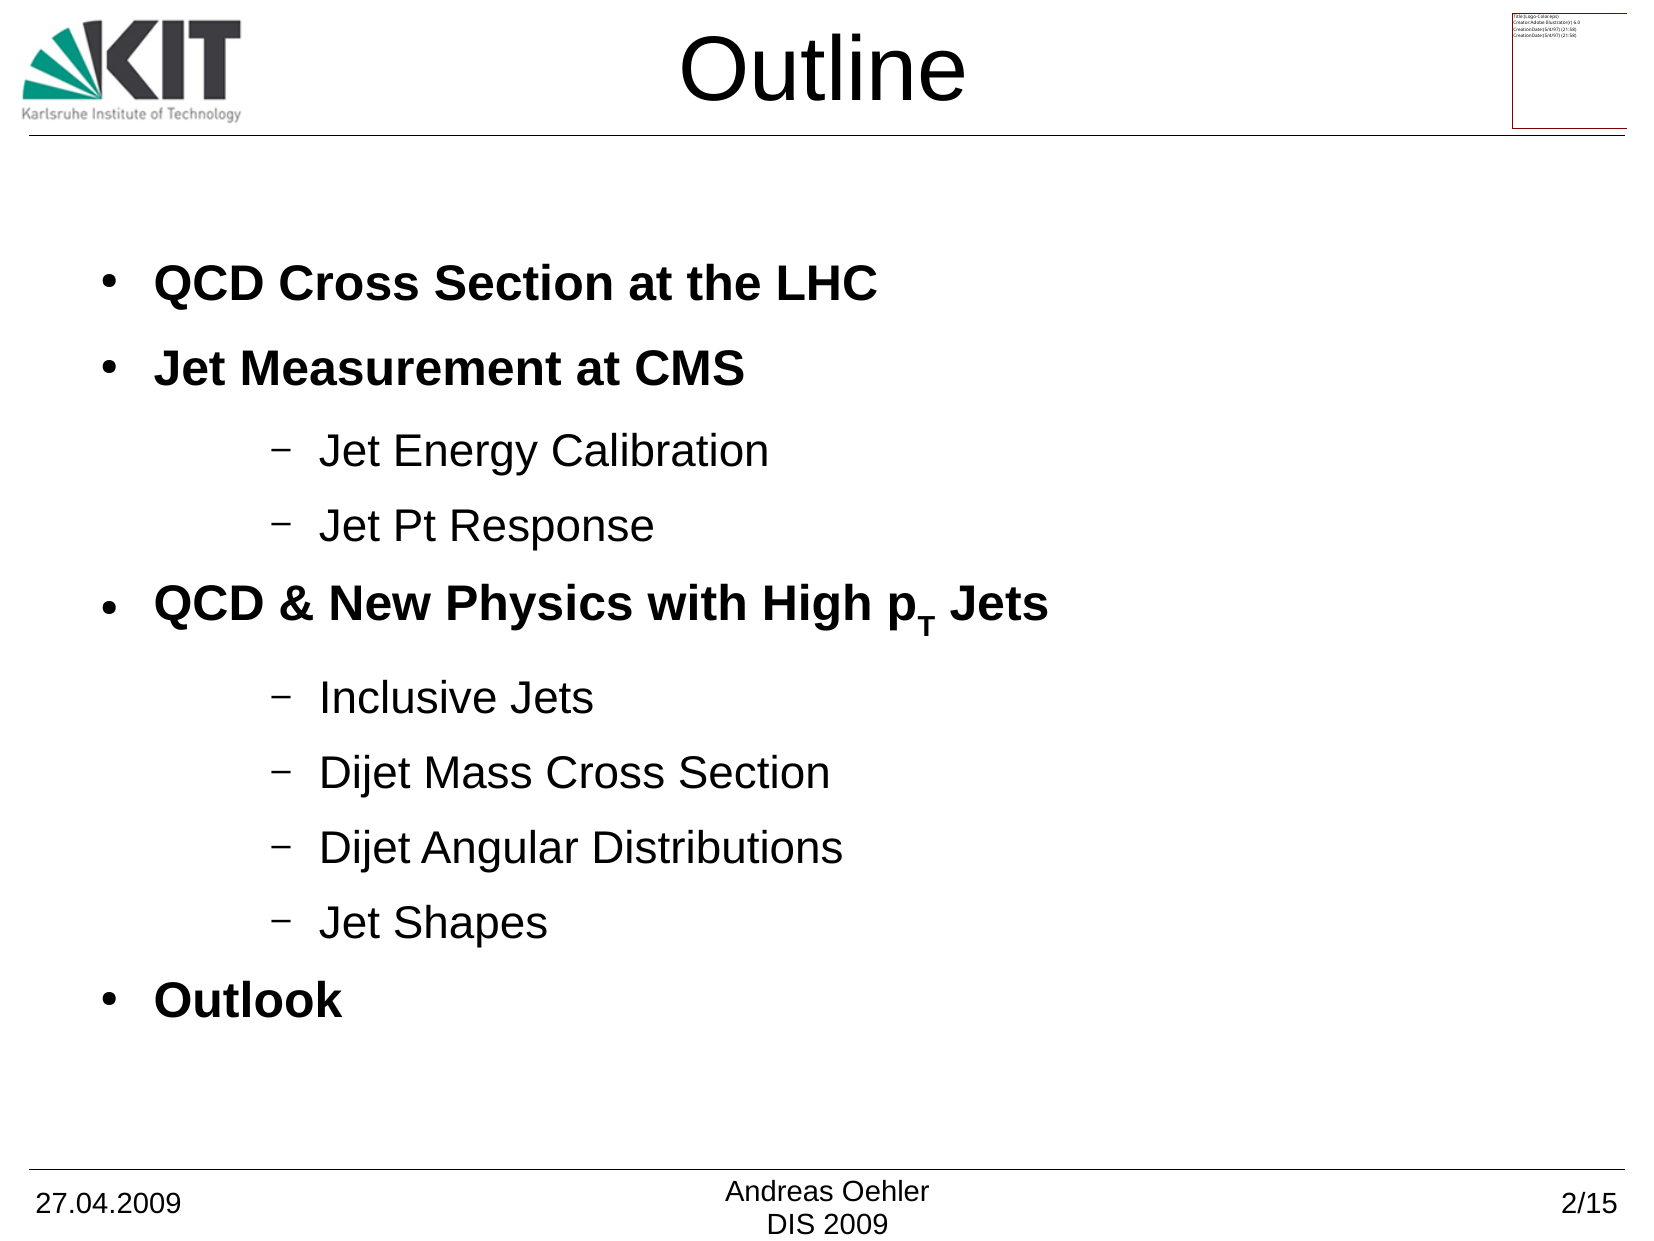

# Outline
QCD Cross Section at the LHC
Jet Measurement at CMS
Jet Energy Calibration
Jet Pt Response
QCD & New Physics with High pT Jets
Inclusive Jets
Dijet Mass Cross Section
Dijet Angular Distributions
Jet Shapes
Outlook
Andreas Oehler DIS 2009
27.04.2009
2